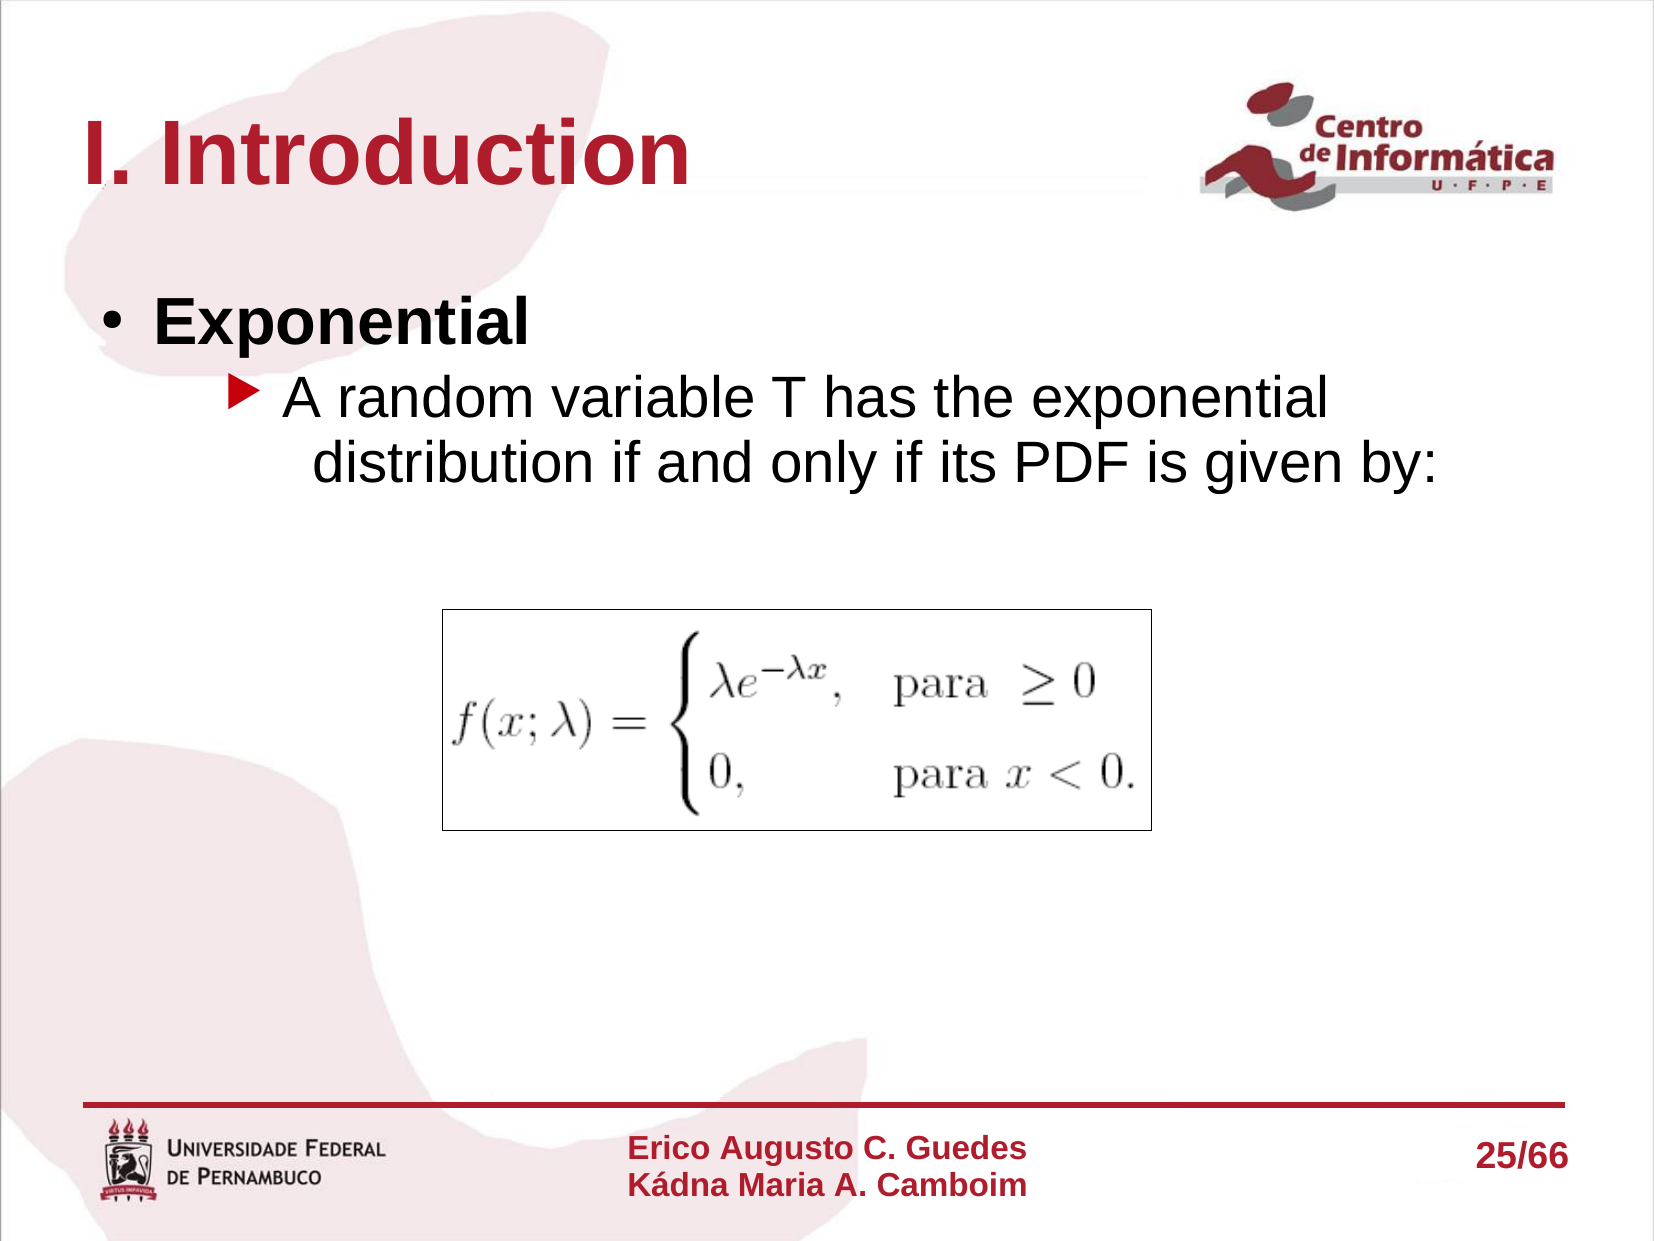

# I. Introduction
Exponential
 A random variable T has the exponential distribution if and only if its PDF is given by: